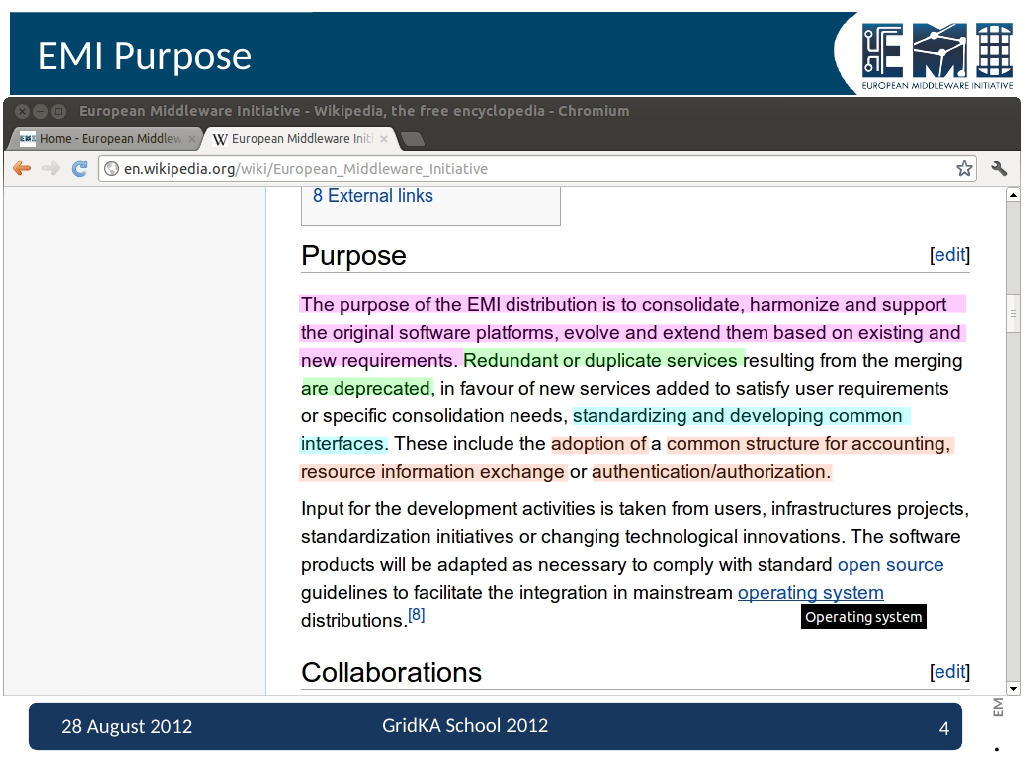

# EMI Purpose
GridKA School 2012
4